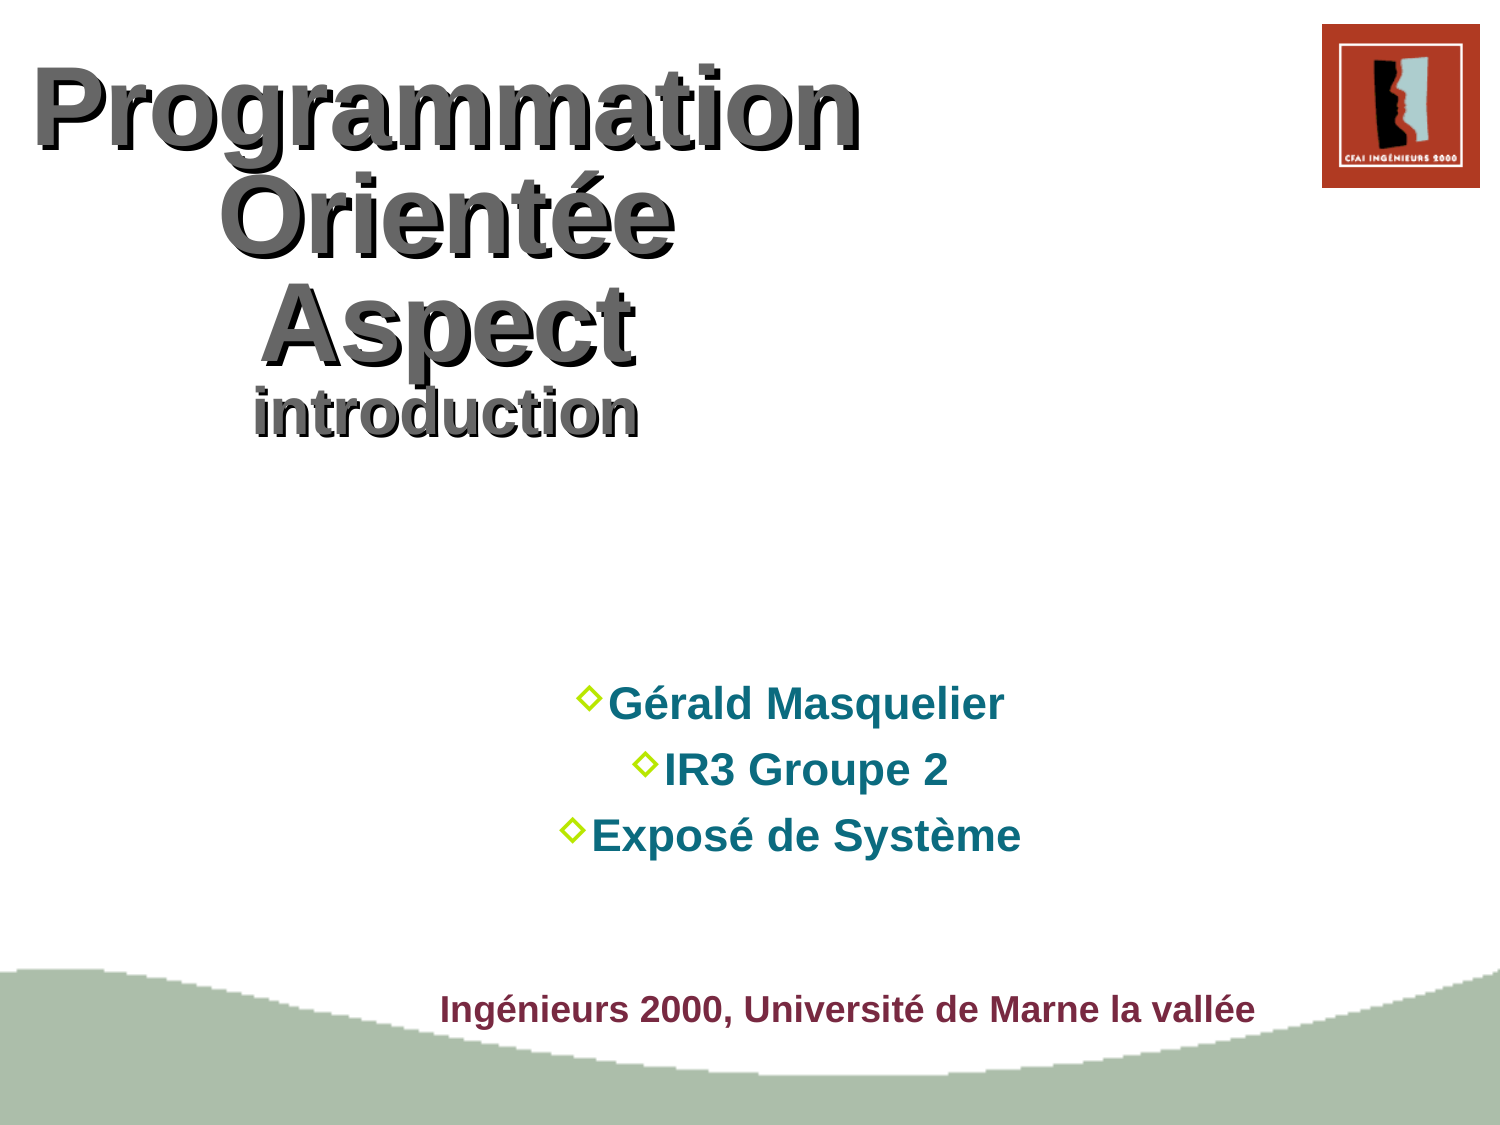

# Programmation Orientée Aspect introduction
Gérald Masquelier
IR3 Groupe 2
Exposé de Système